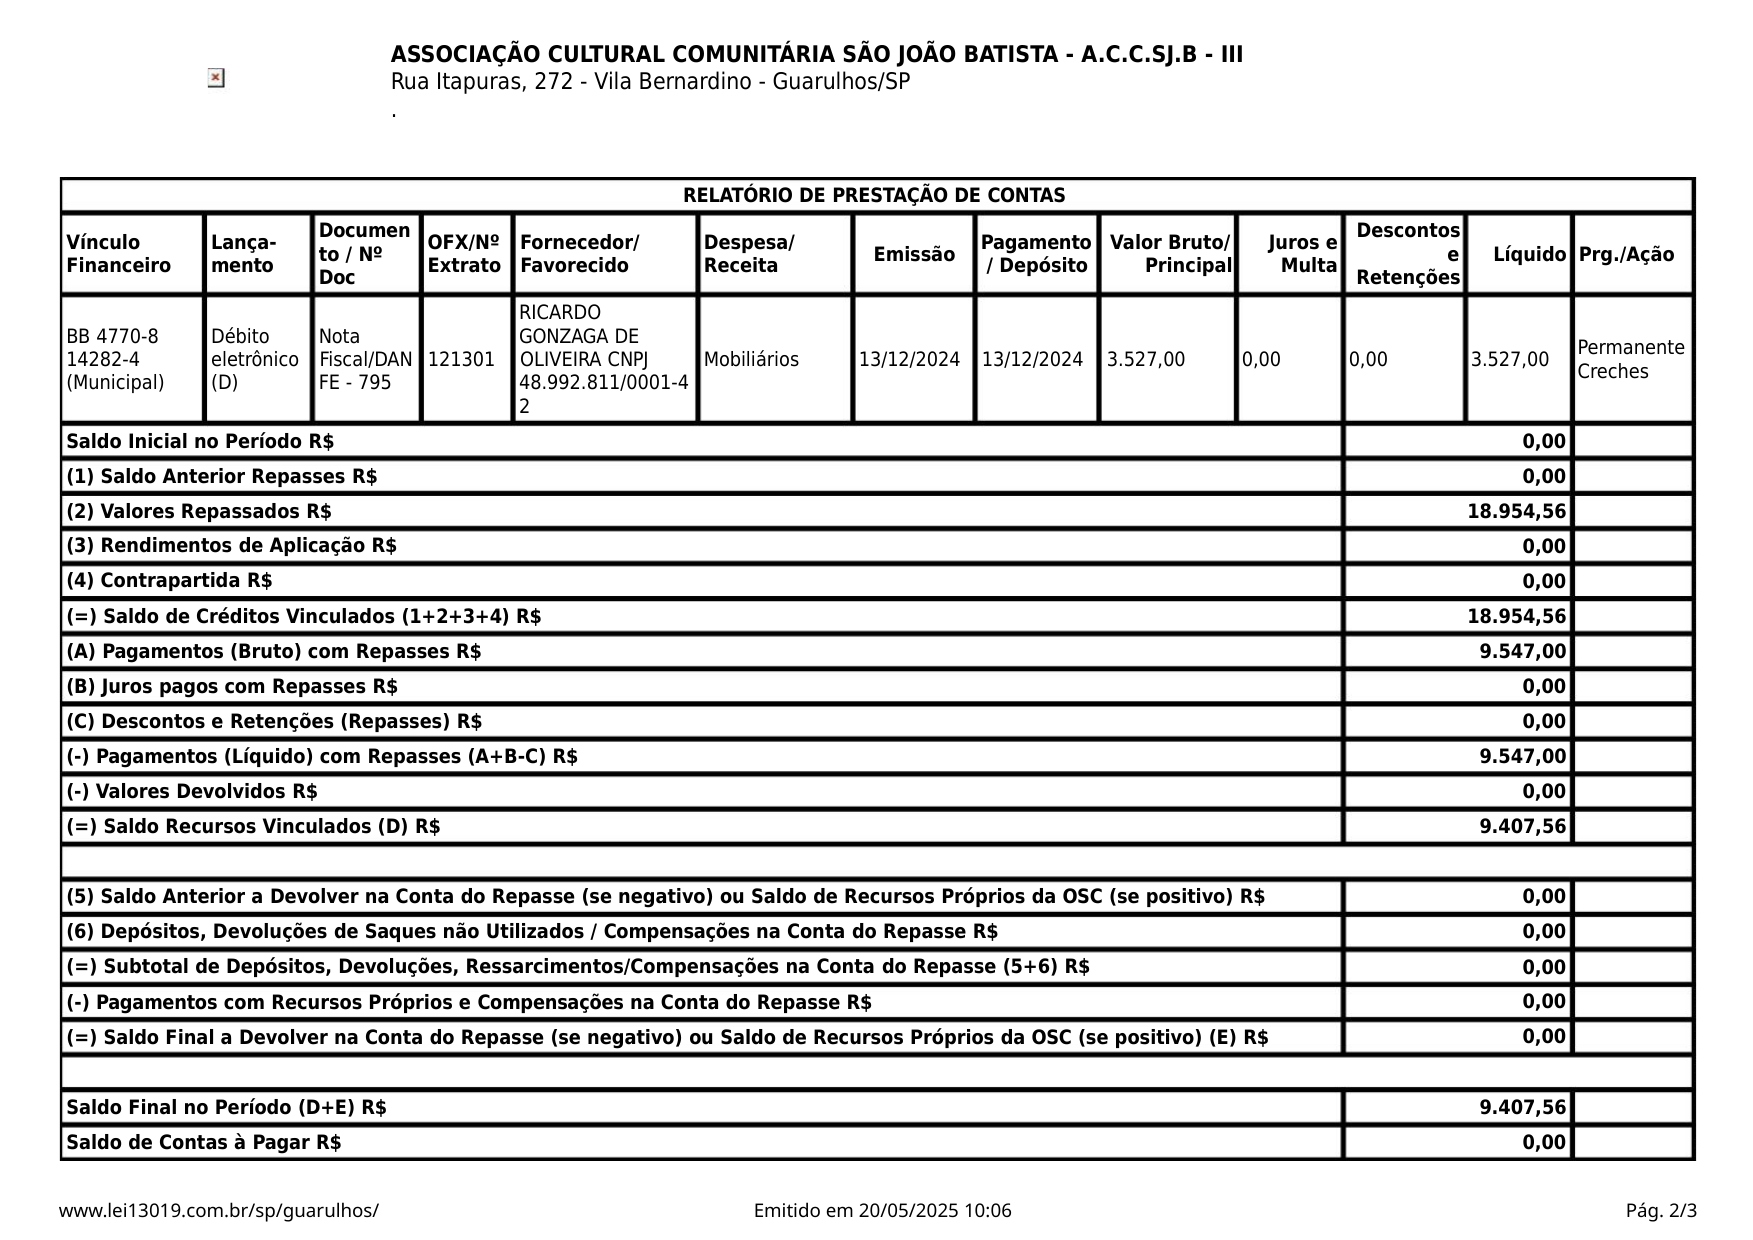

ASSOCIAÇÃO CULTURAL COMUNITÁRIA SÃO JOÃO BATISTA - A.C.C.SJ.B - III
Rua Itapuras, 272 - Vila Bernardino - Guarulhos/SP
.
RELATÓRIO DE PRESTAÇÃO DE CONTAS
Documen
to / Nº
Doc
Descontos
e
Retenções
Vínculo
Financeiro
Lança-
mento
OFX/Nº Fornecedor/
Extrato Favorecido
Despesa/
Receita
Pagamento Valor Bruto/
/ Depósito Principal
Juros e
Multa
Emissão
Líquido Prg./Ação
RICARDO
BB 4770-8
14282-4
(Municipal)
Débito
Nota
GONZAGA DE
Permanente
Creches
eletrônico Fiscal/DAN 121301 OLIVEIRA CNPJ
(D)
Mobiliários
13/12/2024 13/12/2024 3.527,00
0,00
0,00
3.527,00
FE - 795
48.992.811/0001-4
2
Saldo Inicial no Período R$
(1) Saldo Anterior Repasses R$
(2) Valores Repassados R$
(3) Rendimentos de Aplicação R$
(4) Contrapartida R$
0,00
0,00
18.954,56
0,00
0,00
(=) Saldo de Créditos Vinculados (1+2+3+4) R$
(A) Pagamentos (Bruto) com Repasses R$
(B) Juros pagos com Repasses R$
18.954,56
9.547,00
0,00
(C) Descontos e Retenções (Repasses) R$
(-) Pagamentos (Líquido) com Repasses (A+B-C) R$
(-) Valores Devolvidos R$
0,00
9.547,00
0,00
(=) Saldo Recursos Vinculados (D) R$
9.407,56
(5) Saldo Anterior a Devolver na Conta do Repasse (se negativo) ou Saldo de Recursos Próprios da OSC (se positivo) R$
(6) Depósitos, Devoluções de Saques não Utilizados / Compensações na Conta do Repasse R$
0,00
0,00
0,00
0,00
0,00
(=) Subtotal de Depósitos, Devoluções, Ressarcimentos/Compensações na Conta do Repasse (5+6) R$
(-) Pagamentos com Recursos Próprios e Compensações na Conta do Repasse R$
(=) Saldo Final a Devolver na Conta do Repasse (se negativo) ou Saldo de Recursos Próprios da OSC (se positivo) (E) R$
Saldo Final no Período (D+E) R$
Saldo de Contas à Pagar R$
9.407,56
0,00
www.lei13019.com.br/sp/guarulhos/
Emitido em 20/05/2025 10:06
Pág. 2/3